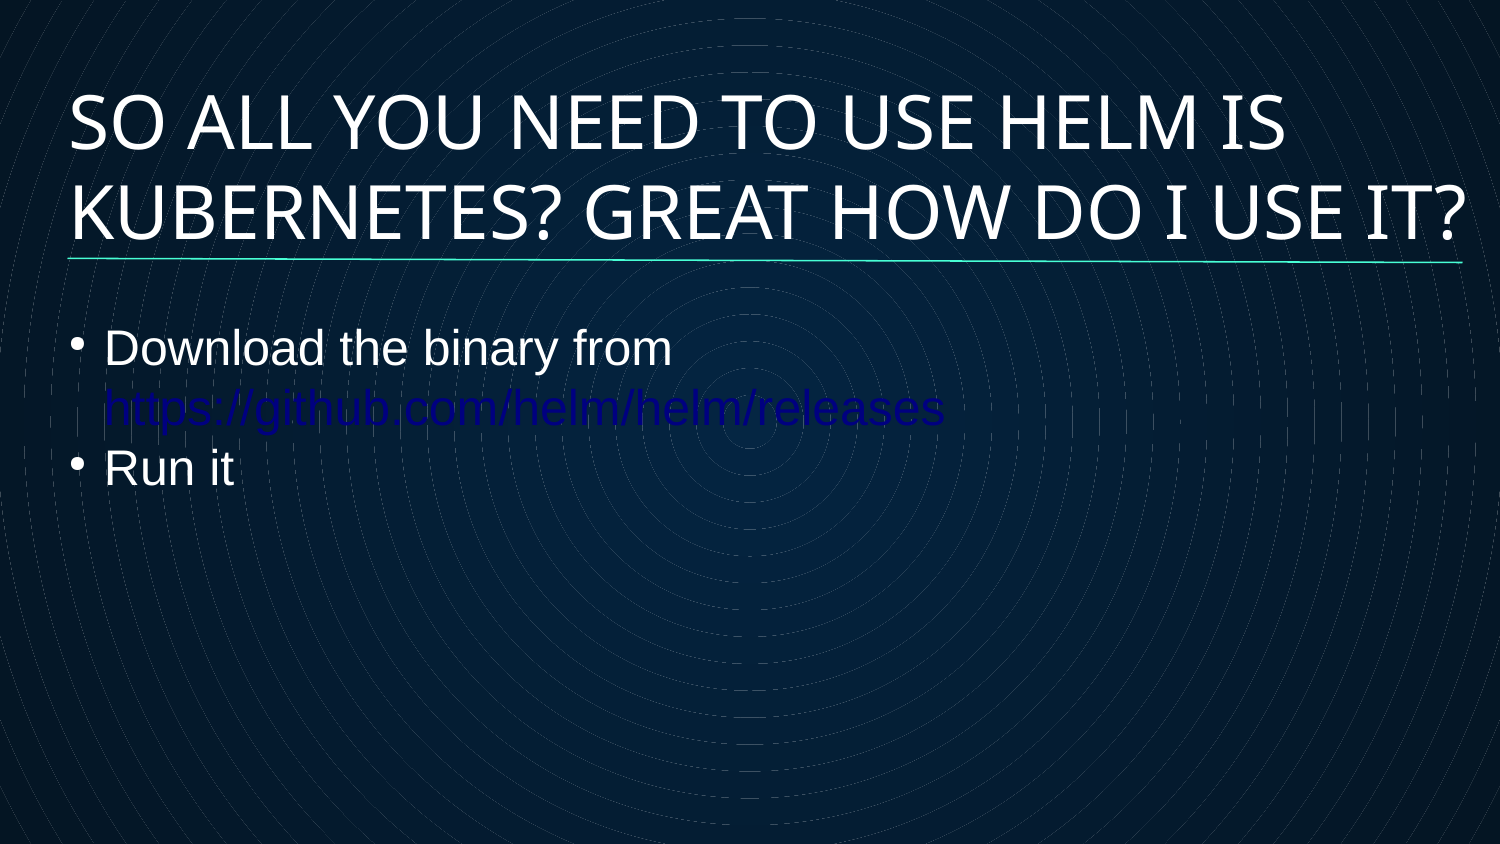

# SO ALL YOU NEED TO USE HELM IS KUBERNETES? GREAT HOW DO I USE IT?
Download the binary from https://github.com/helm/helm/releases
Run it